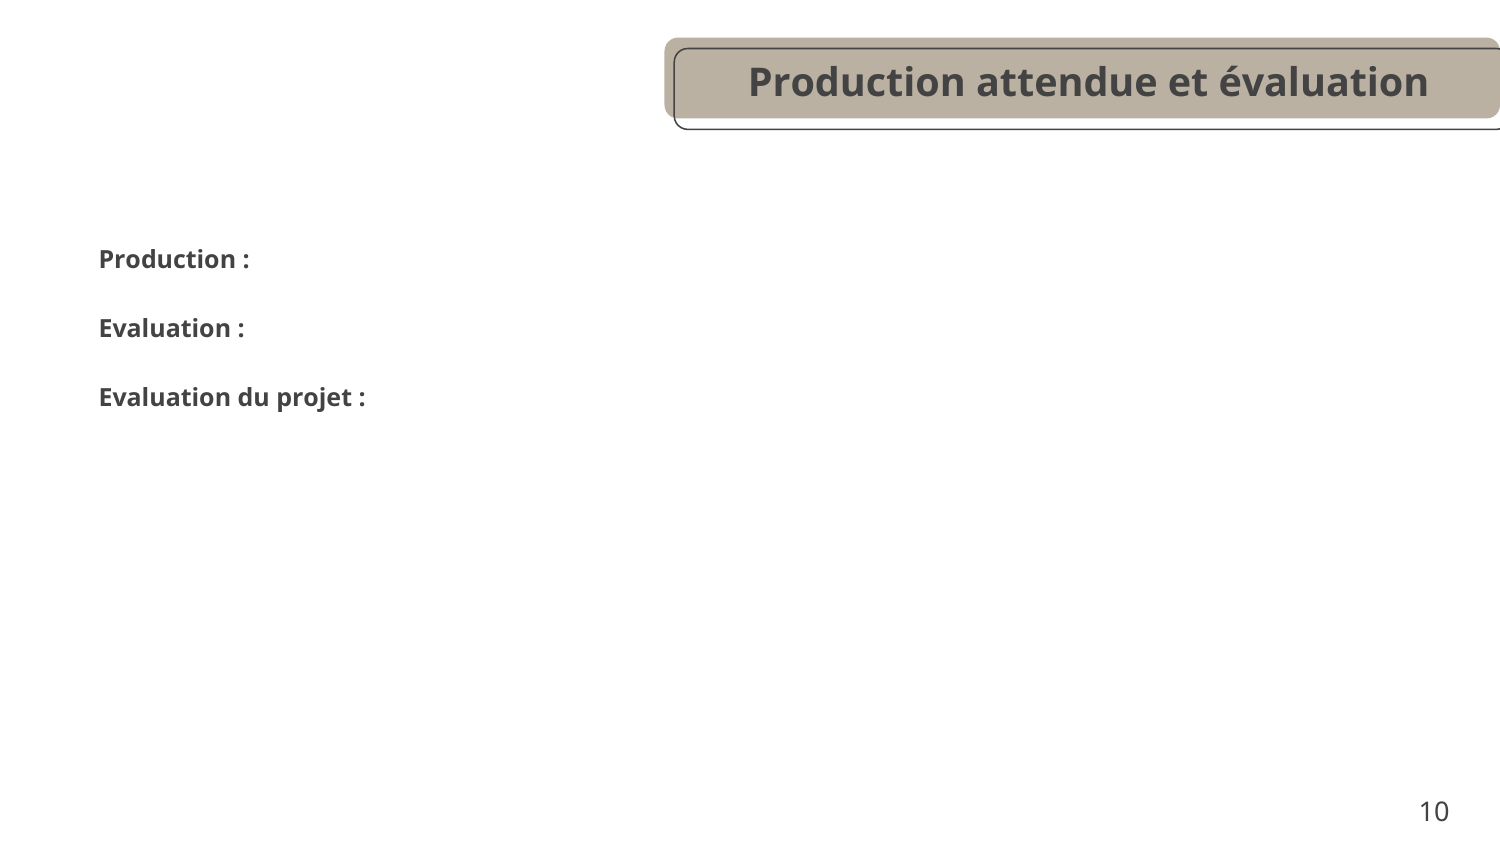

Production attendue et évaluation
# Production :
Evaluation :
Evaluation du projet :